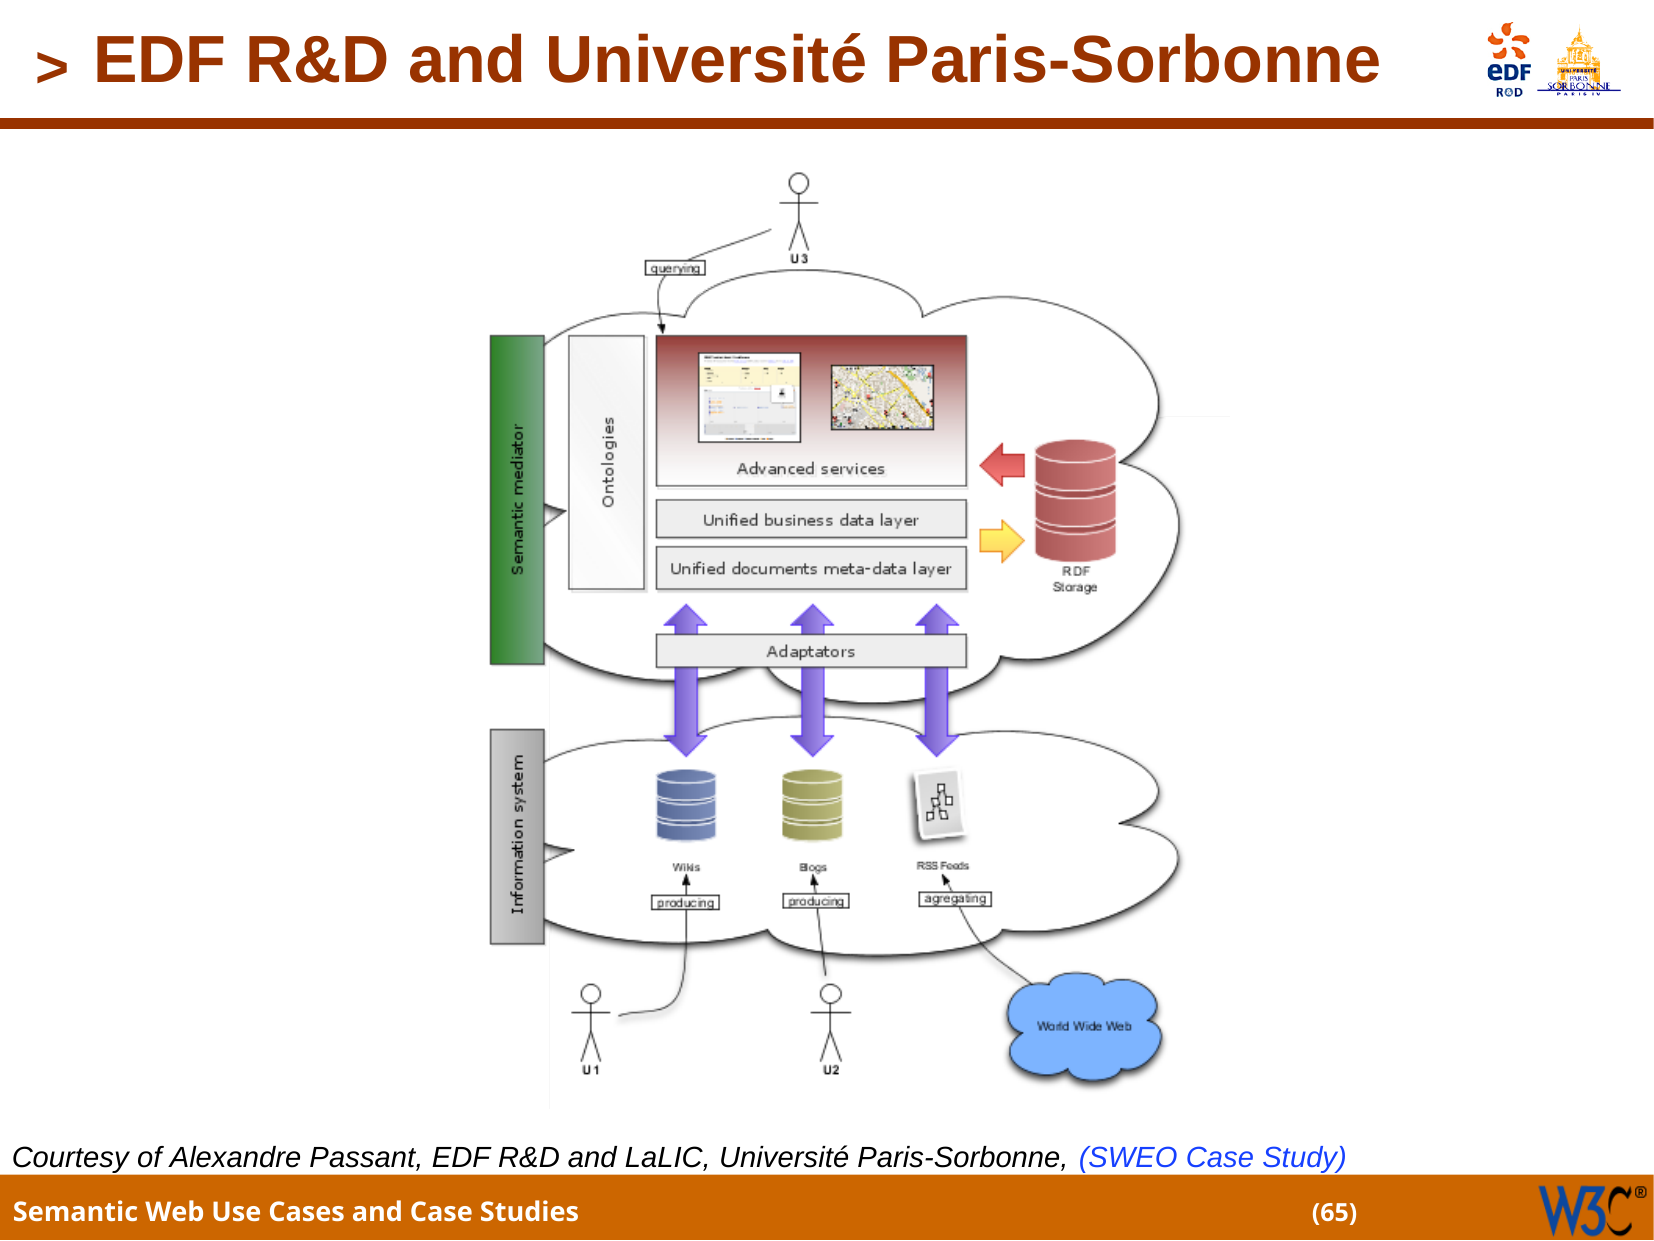

# EDF R&D and Université Paris-Sorbonne
Courtesy of Alexandre Passant, EDF R&D and LaLIC, Université Paris-Sorbonne, (SWEO Case Study)